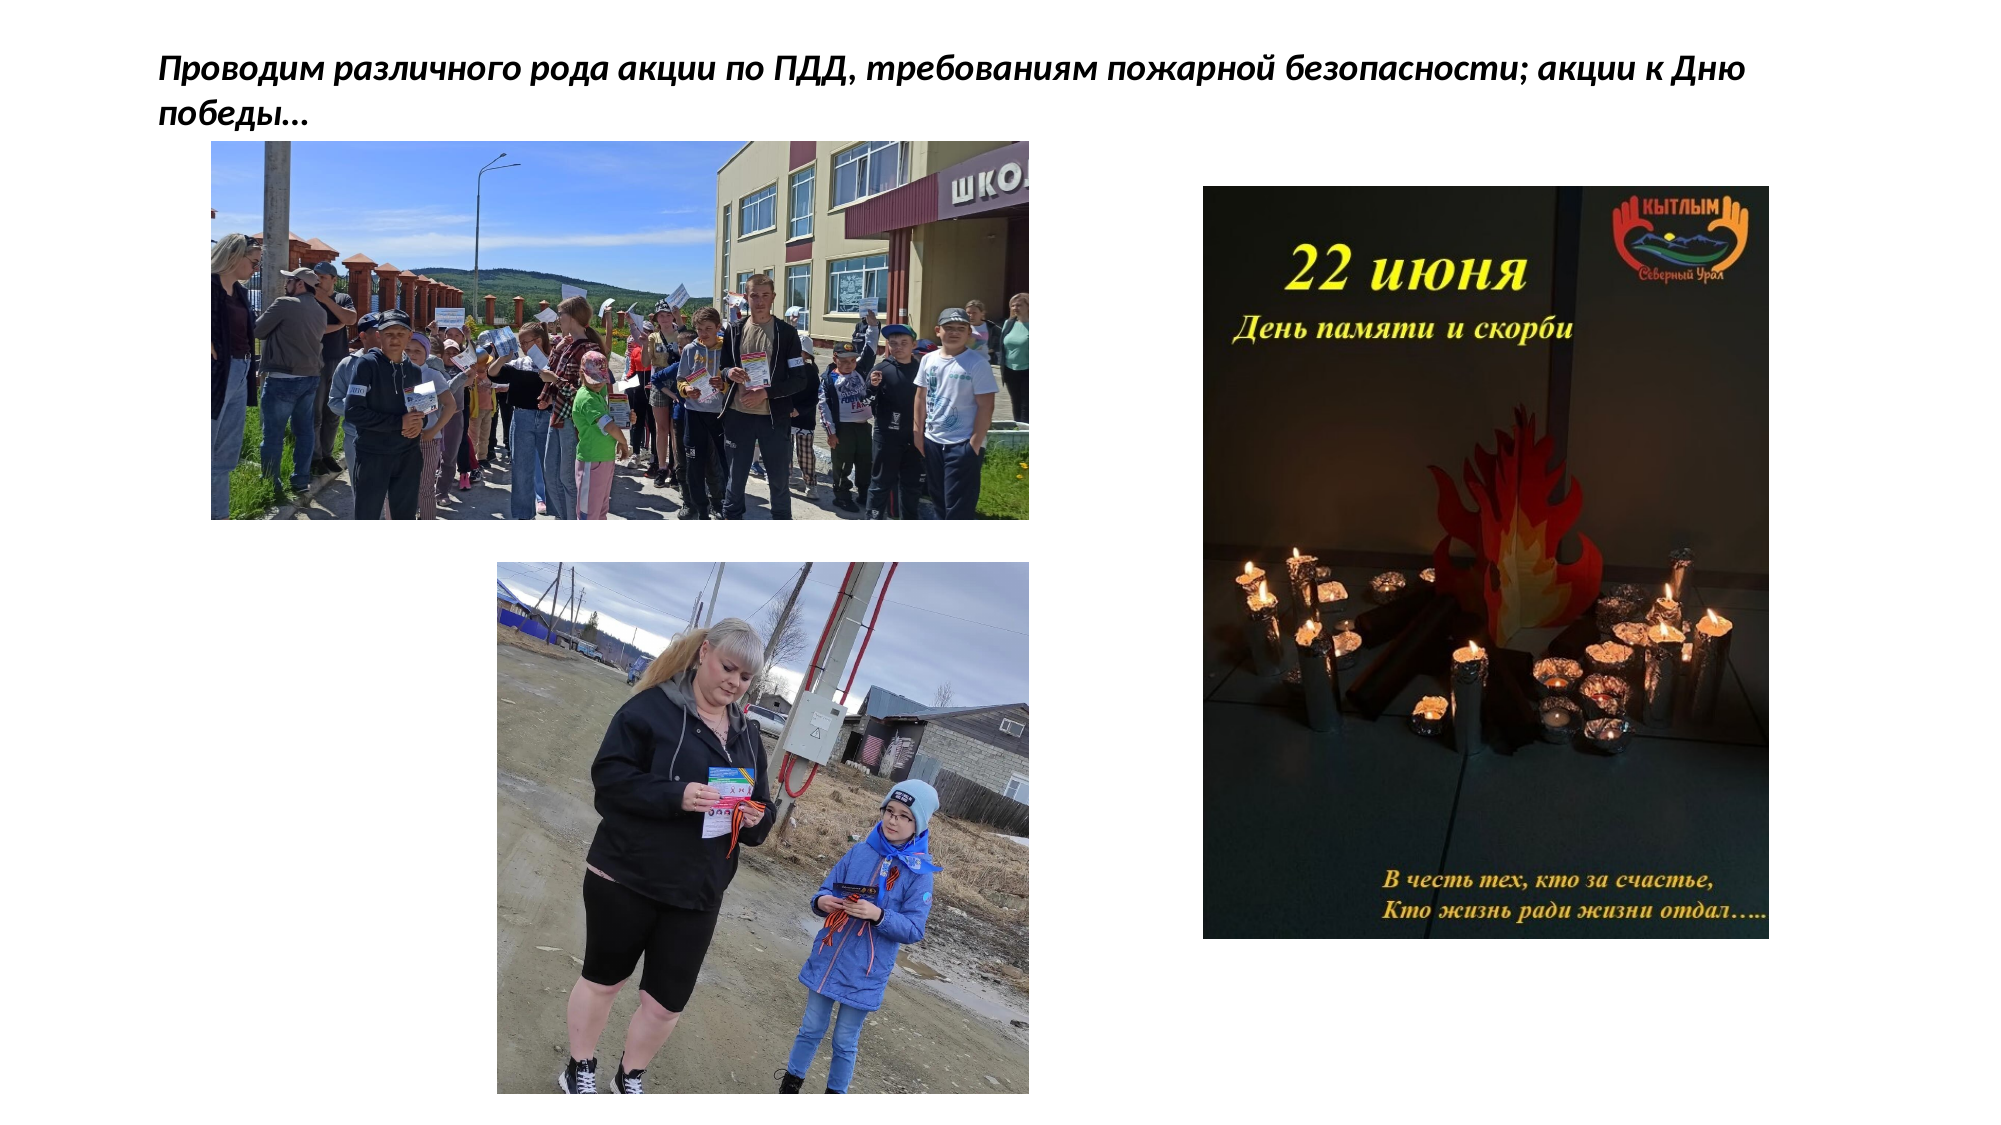

Проводим различного рода акции по ПДД, требованиям пожарной безопасности; акции к Дню победы…